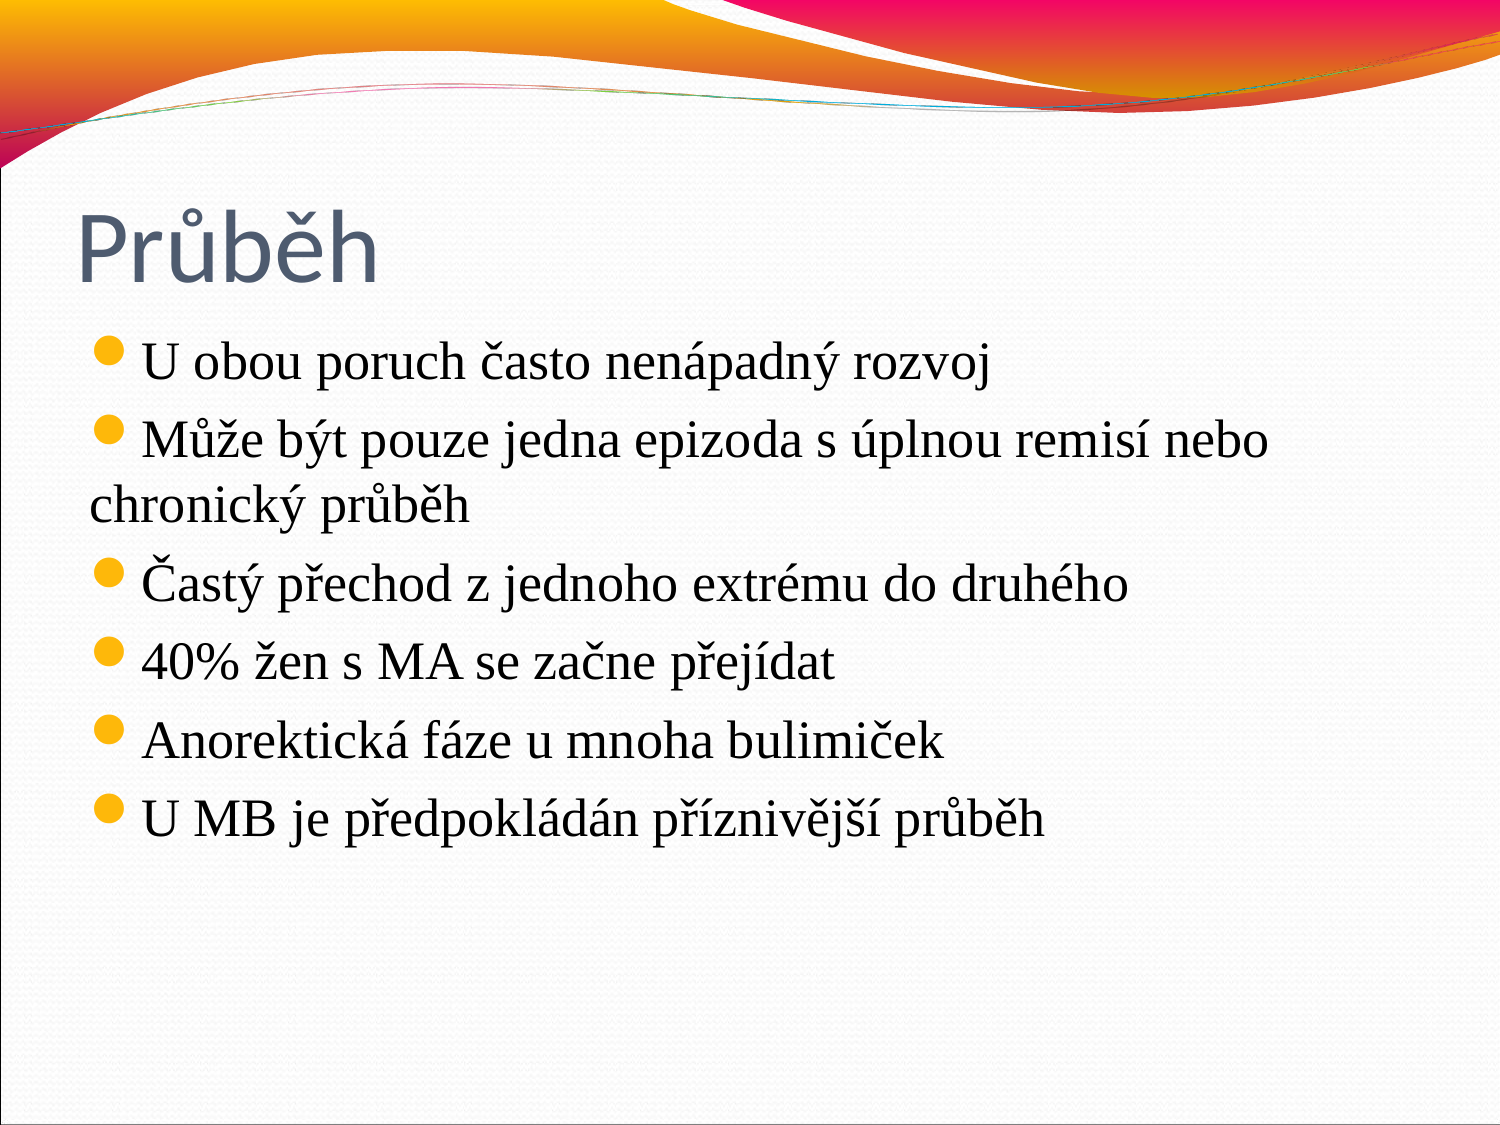

Průběh
U obou poruch často nenápadný rozvoj
Může být pouze jedna epizoda s úplnou remisí nebo chronický průběh
Častý přechod z jednoho extrému do druhého
40% žen s MA se začne přejídat
Anorektická fáze u mnoha bulimiček
U MB je předpokládán příznivější průběh